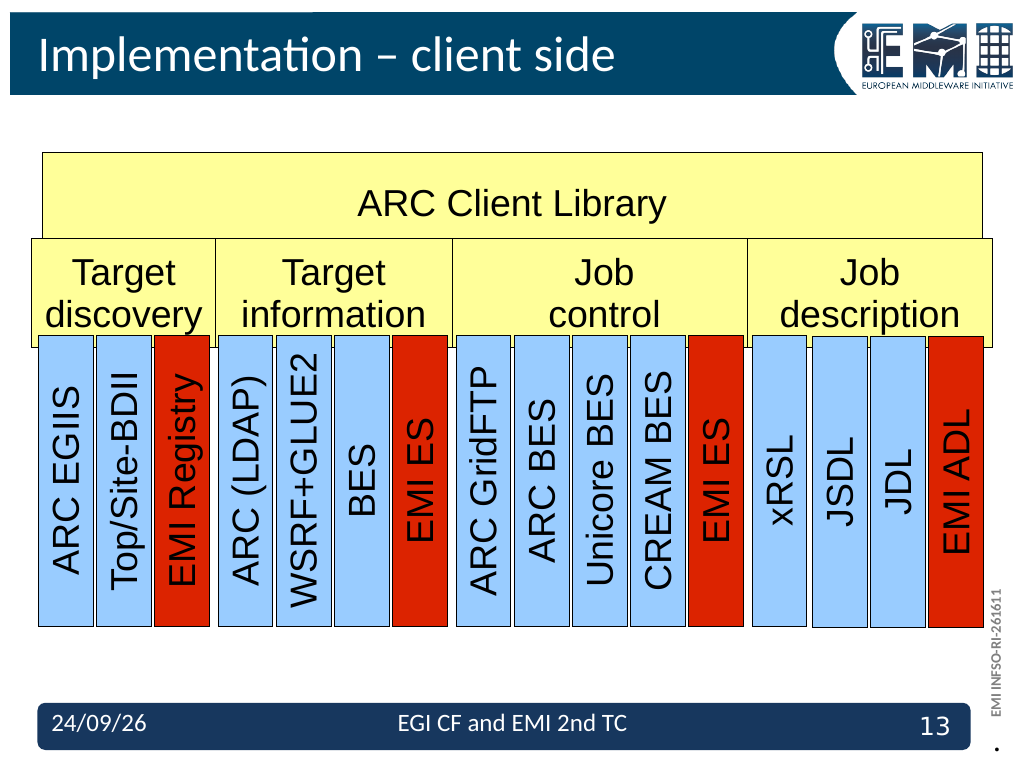

# Implementation – client side
ARC Client Library
Target
information
Job
control
Job
description
Target
discovery
ARC EGIIS
Top/Site-BDII
ARC (LDAP)
EMI ES
ARC GridFTP
ARC BES
EMI ES
xRSL
EMI Registry
WSRF+GLUE2
BES
Unicore BES
CREAM BES
JSDL
JDL
EMI ADL
EGI CF and EMI 2nd TC
13